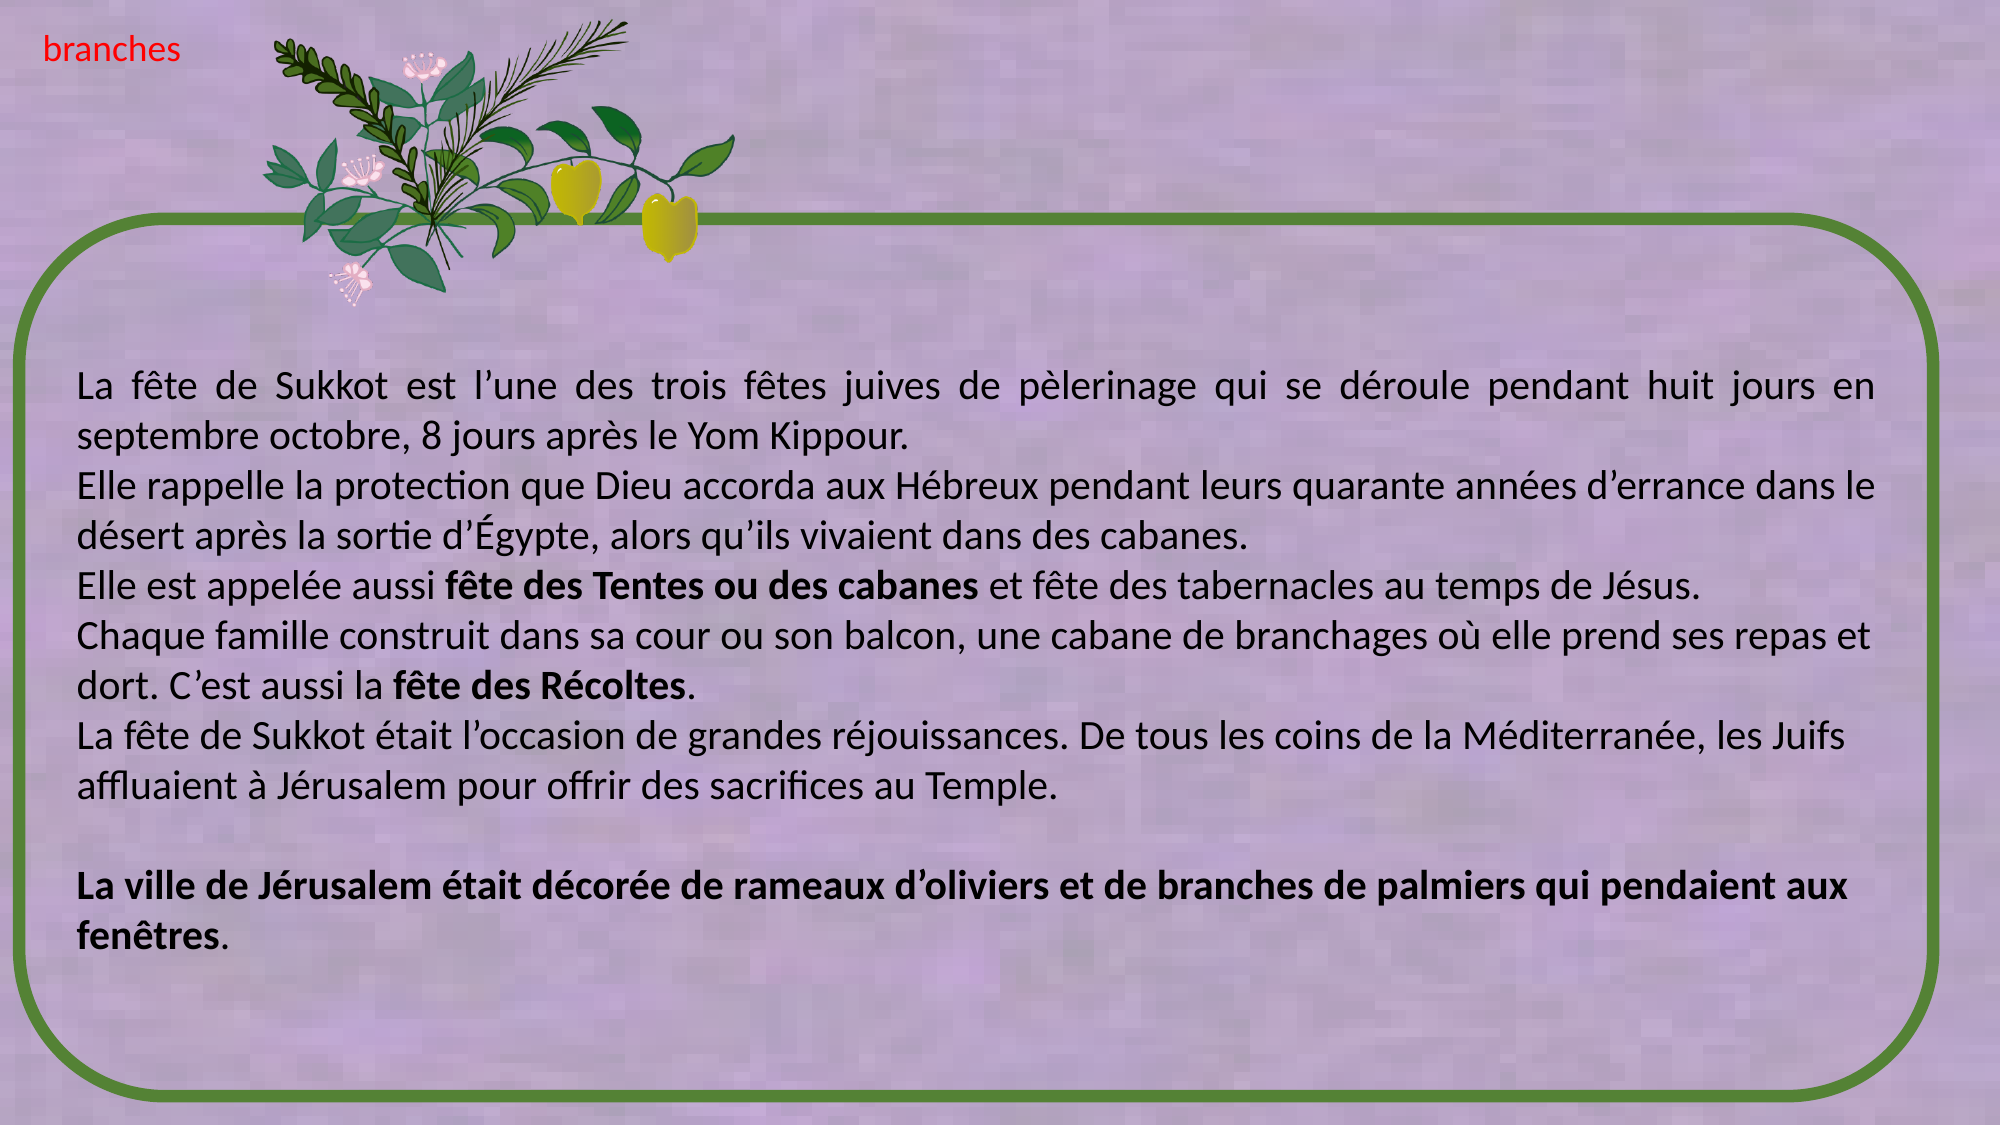

branches
La fête de Sukkot est l’une des trois fêtes juives de pèlerinage qui se déroule pendant huit jours en septembre octobre, 8 jours après le Yom Kippour.
Elle rappelle la protection que Dieu accorda aux Hébreux pendant leurs quarante années d’errance dans le désert après la sortie d’Égypte, alors qu’ils vivaient dans des cabanes.
Elle est appelée aussi fête des Tentes ou des cabanes et fête des tabernacles au temps de Jésus.
Chaque famille construit dans sa cour ou son balcon, une cabane de branchages où elle prend ses repas et dort. C’est aussi la fête des Récoltes.
La fête de Sukkot était l’occasion de grandes réjouissances. De tous les coins de la Méditerranée, les Juifs affluaient à Jérusalem pour offrir des sacrifices au Temple.
La ville de Jérusalem était décorée de rameaux d’oliviers et de branches de palmiers qui pendaient aux fenêtres.